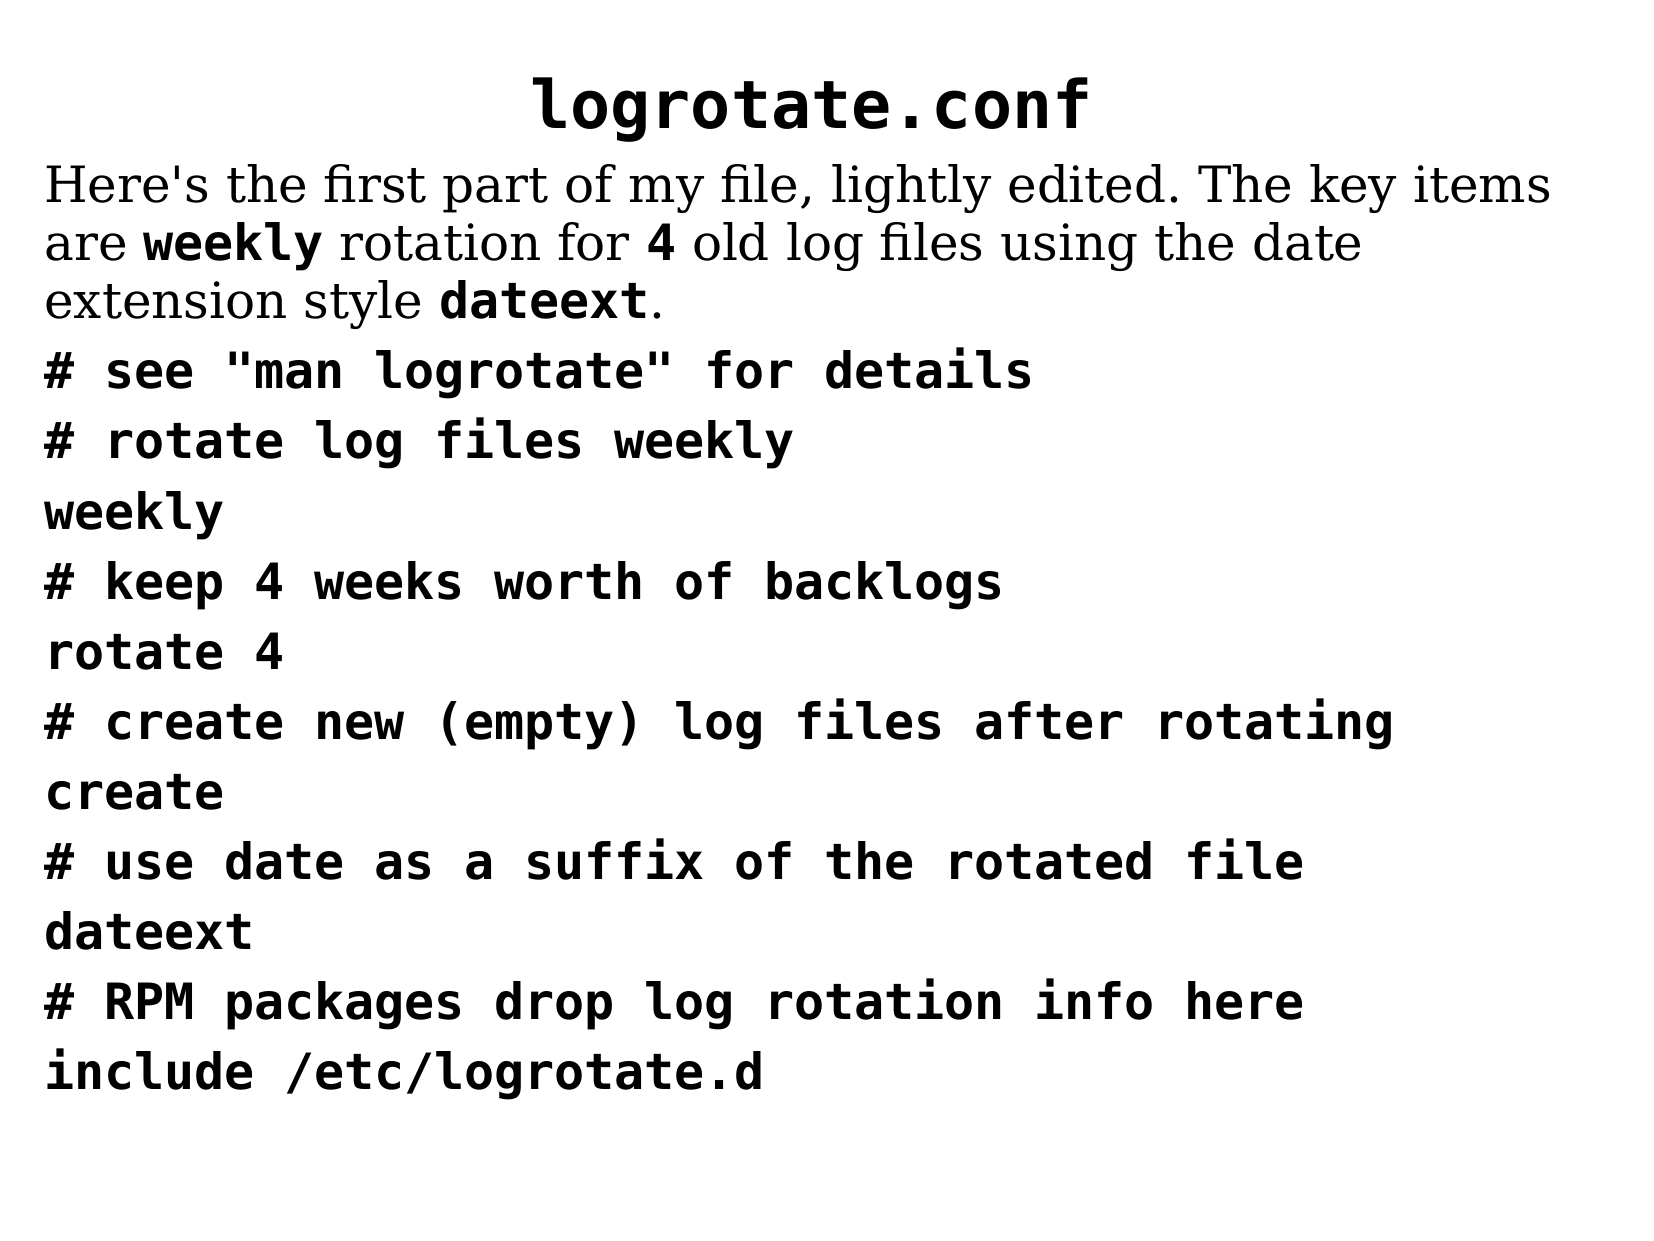

logrotate.conf
Here's the first part of my file, lightly edited. The key items are weekly rotation for 4 old log files using the date extension style dateext.
# see "man logrotate" for details
# rotate log files weekly
weekly
# keep 4 weeks worth of backlogs
rotate 4
# create new (empty) log files after rotating
create
# use date as a suffix of the rotated file
dateext
# RPM packages drop log rotation info here
include /etc/logrotate.d